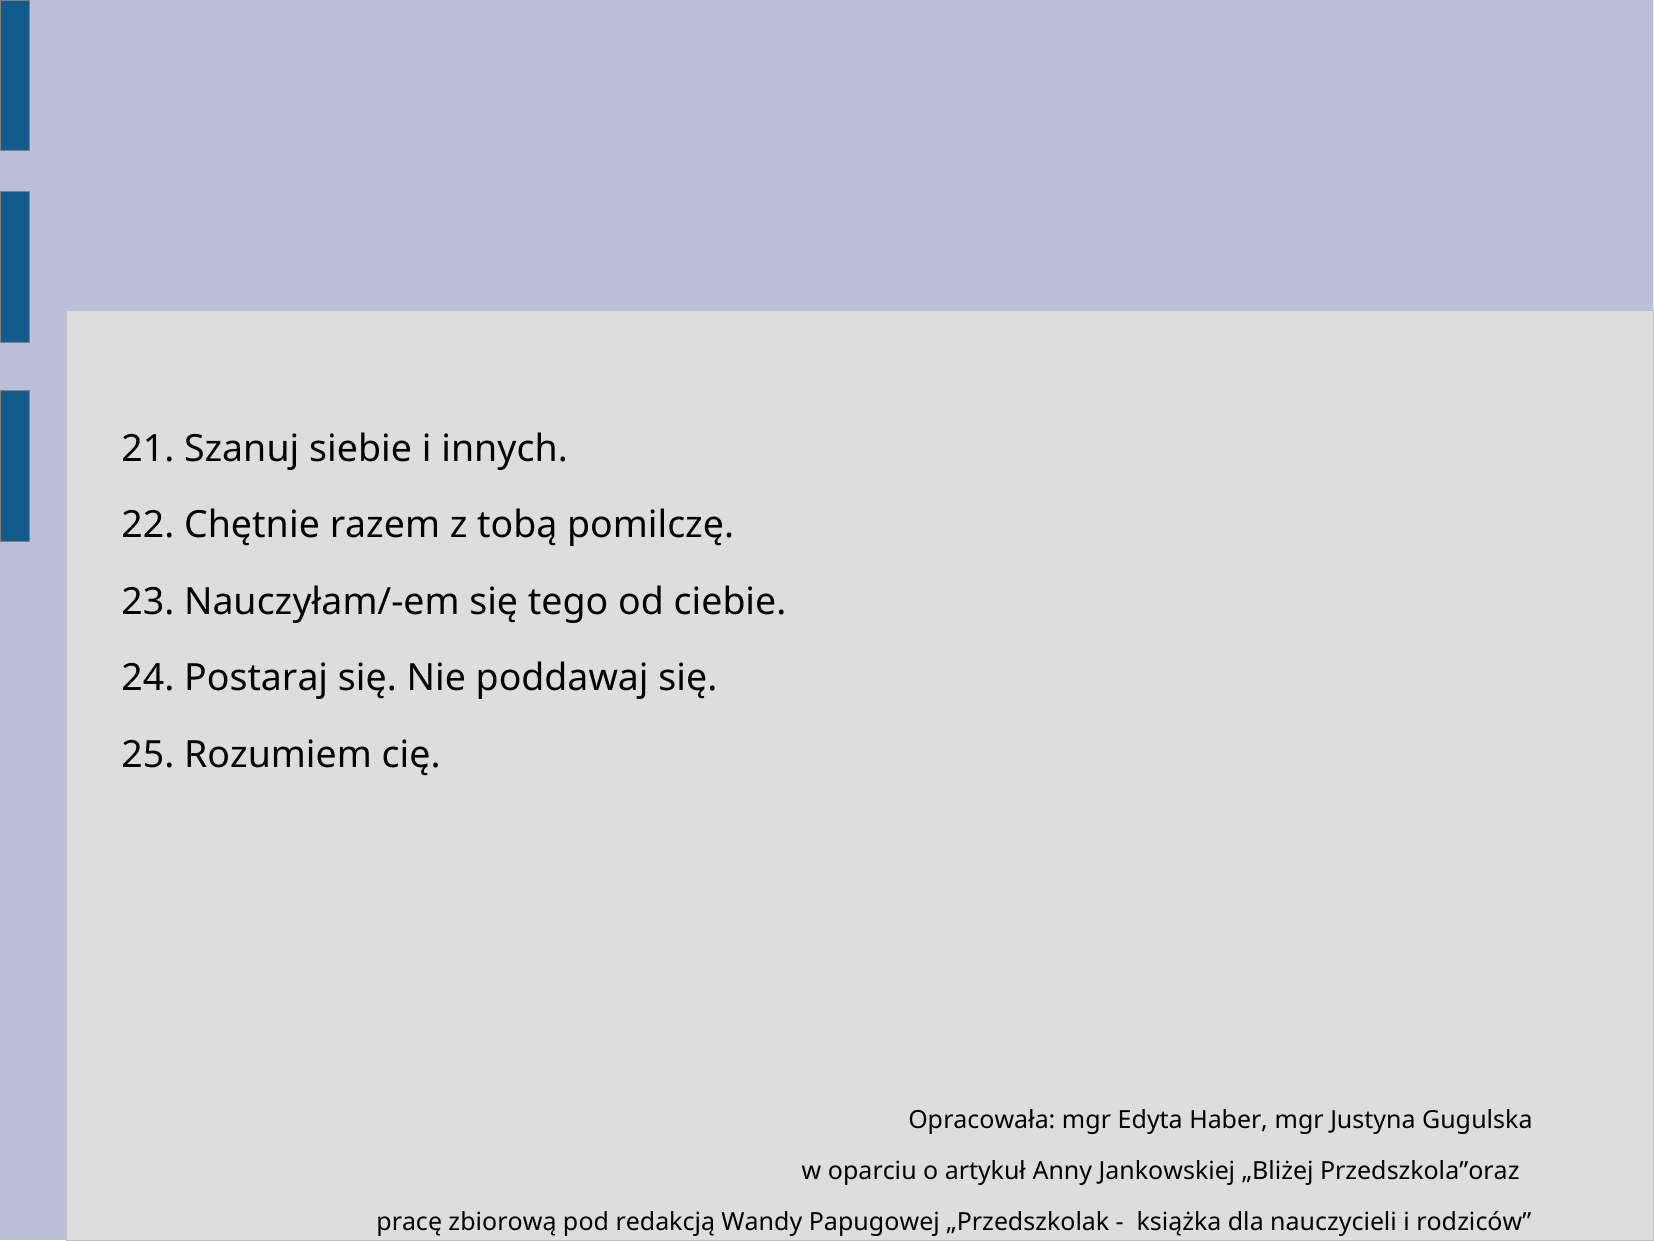

#
21. Szanuj siebie i innych.
22. Chętnie razem z tobą pomilczę.
23. Nauczyłam/-em się tego od ciebie.
24. Postaraj się. Nie poddawaj się.
25. Rozumiem cię.
Opracowała: mgr Edyta Haber, mgr Justyna Gugulska
w oparciu o artykuł Anny Jankowskiej „Bliżej Przedszkola”oraz
pracę zbiorową pod redakcją Wandy Papugowej „Przedszkolak - książka dla nauczycieli i rodziców”